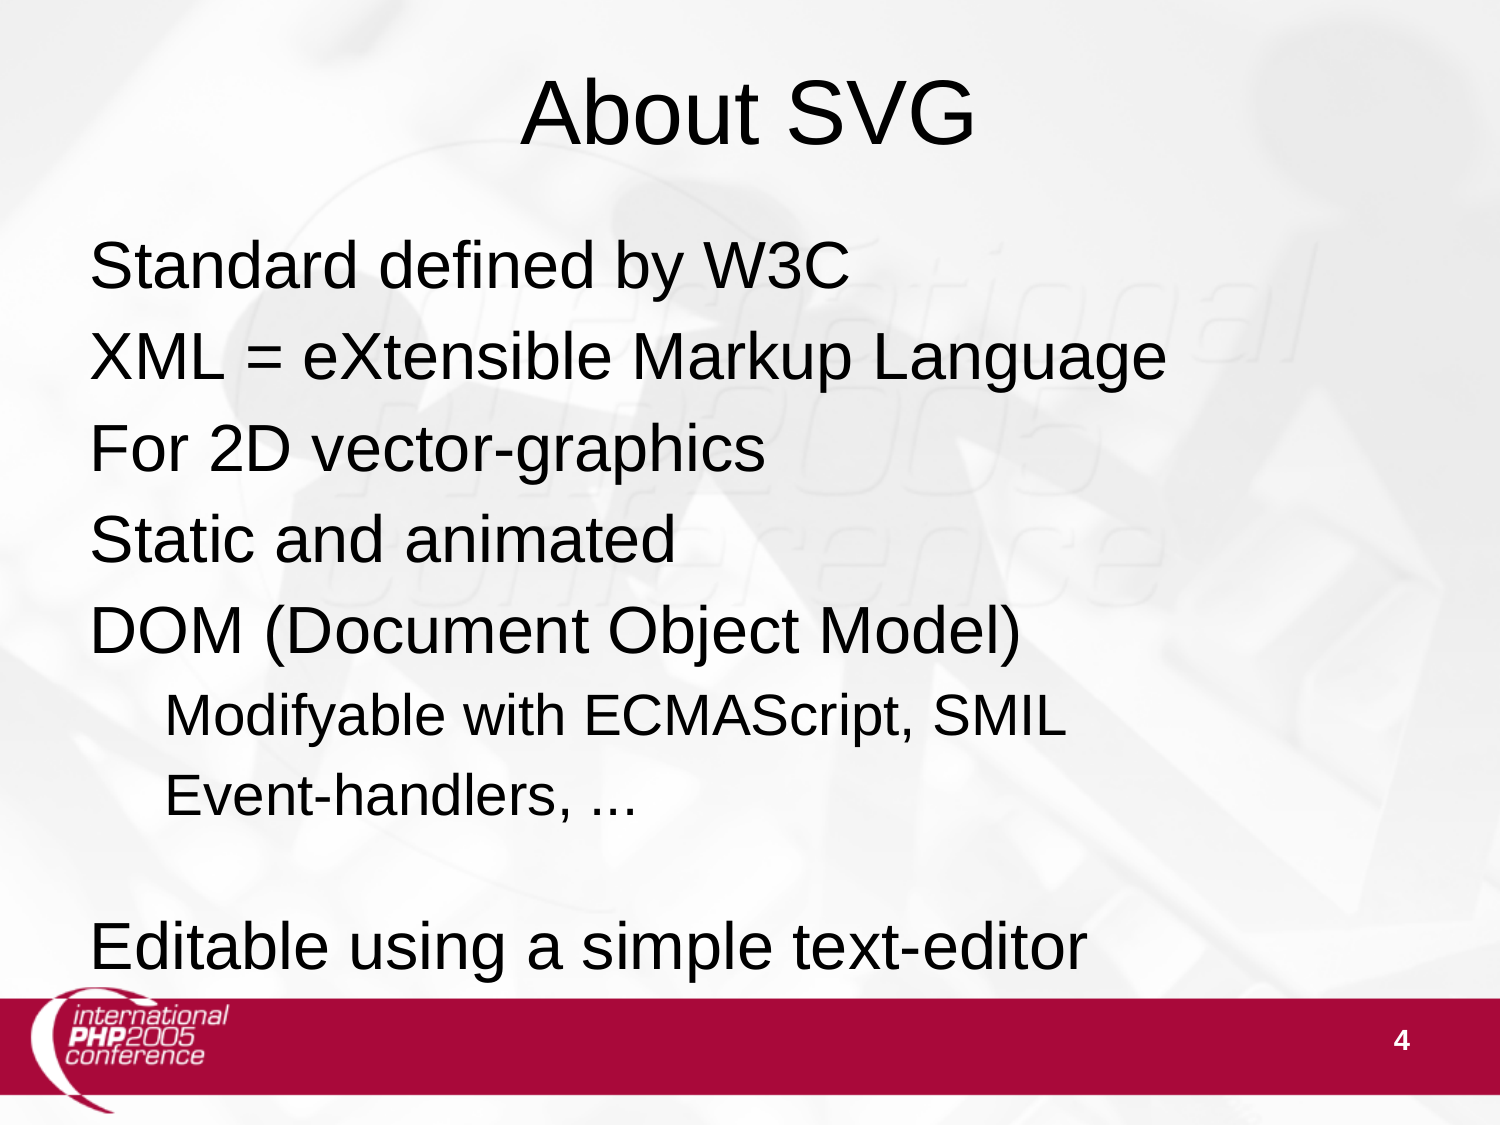

# About SVG
Standard defined by W3C
XML = eXtensible Markup Language
For 2D vector-graphics
Static and animated
DOM (Document Object Model)
Modifyable with ECMAScript, SMIL
Event-handlers, ...
Editable using a simple text-editor
4